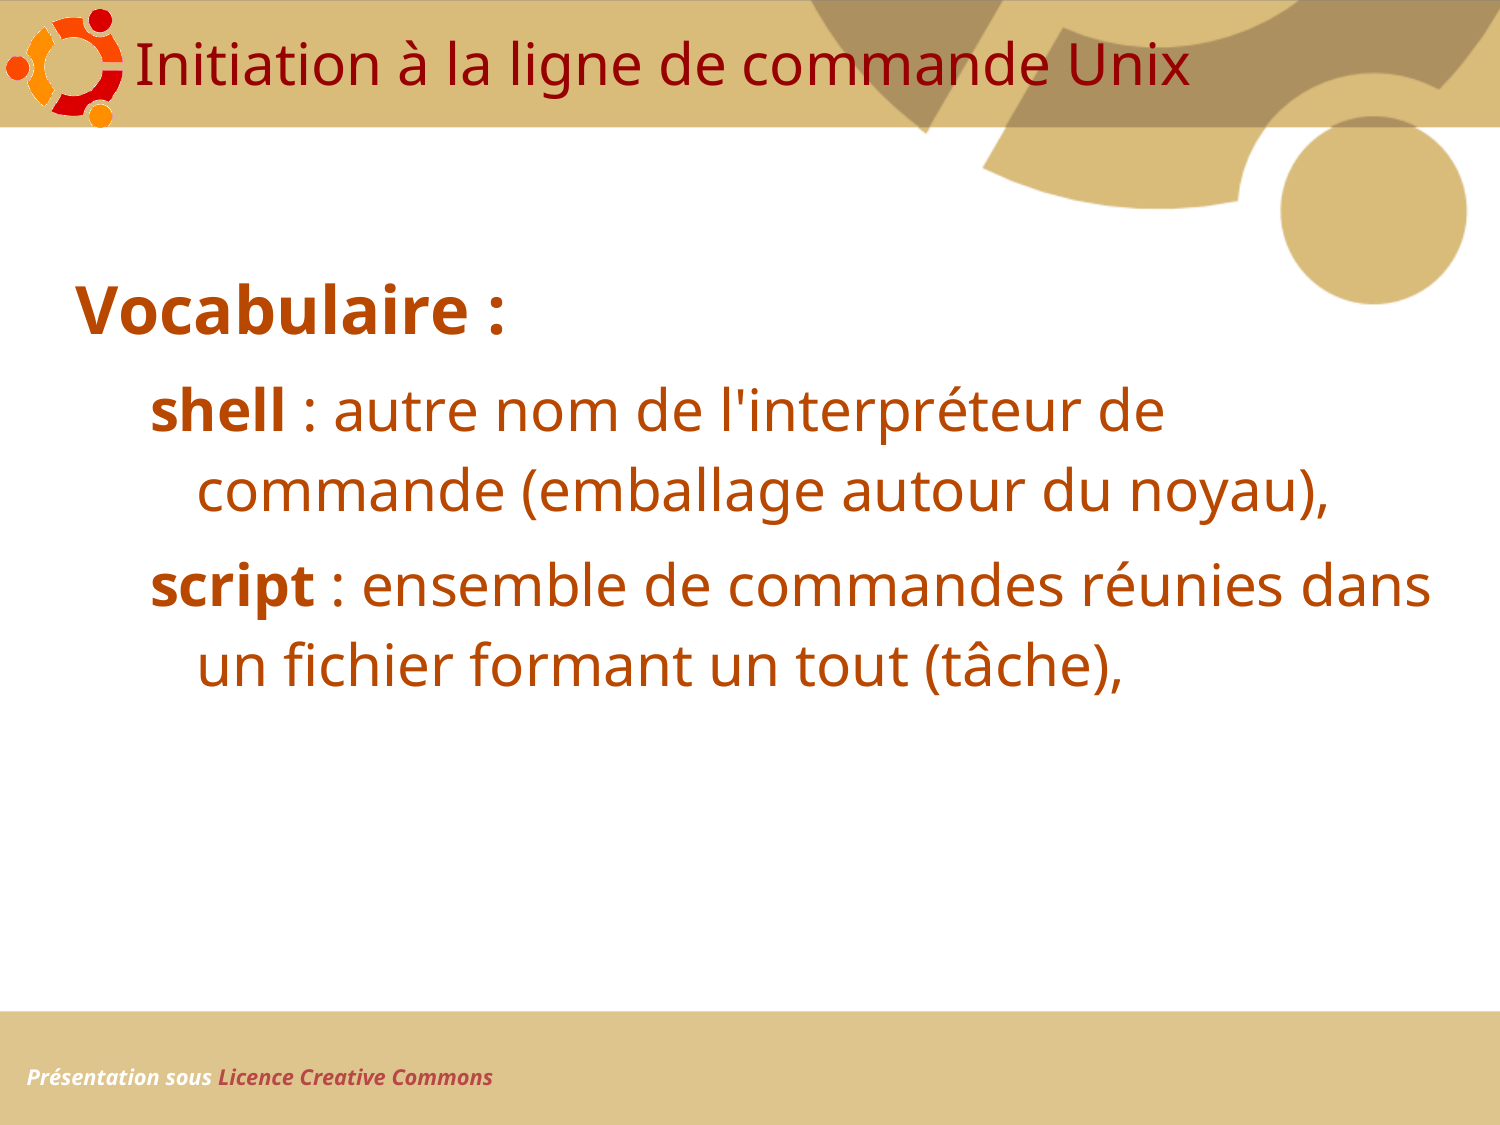

# Initiation à la ligne de commande Unix
Vocabulaire :
shell : autre nom de l'interpréteur de commande (emballage autour du noyau),
script : ensemble de commandes réunies dans un fichier formant un tout (tâche),